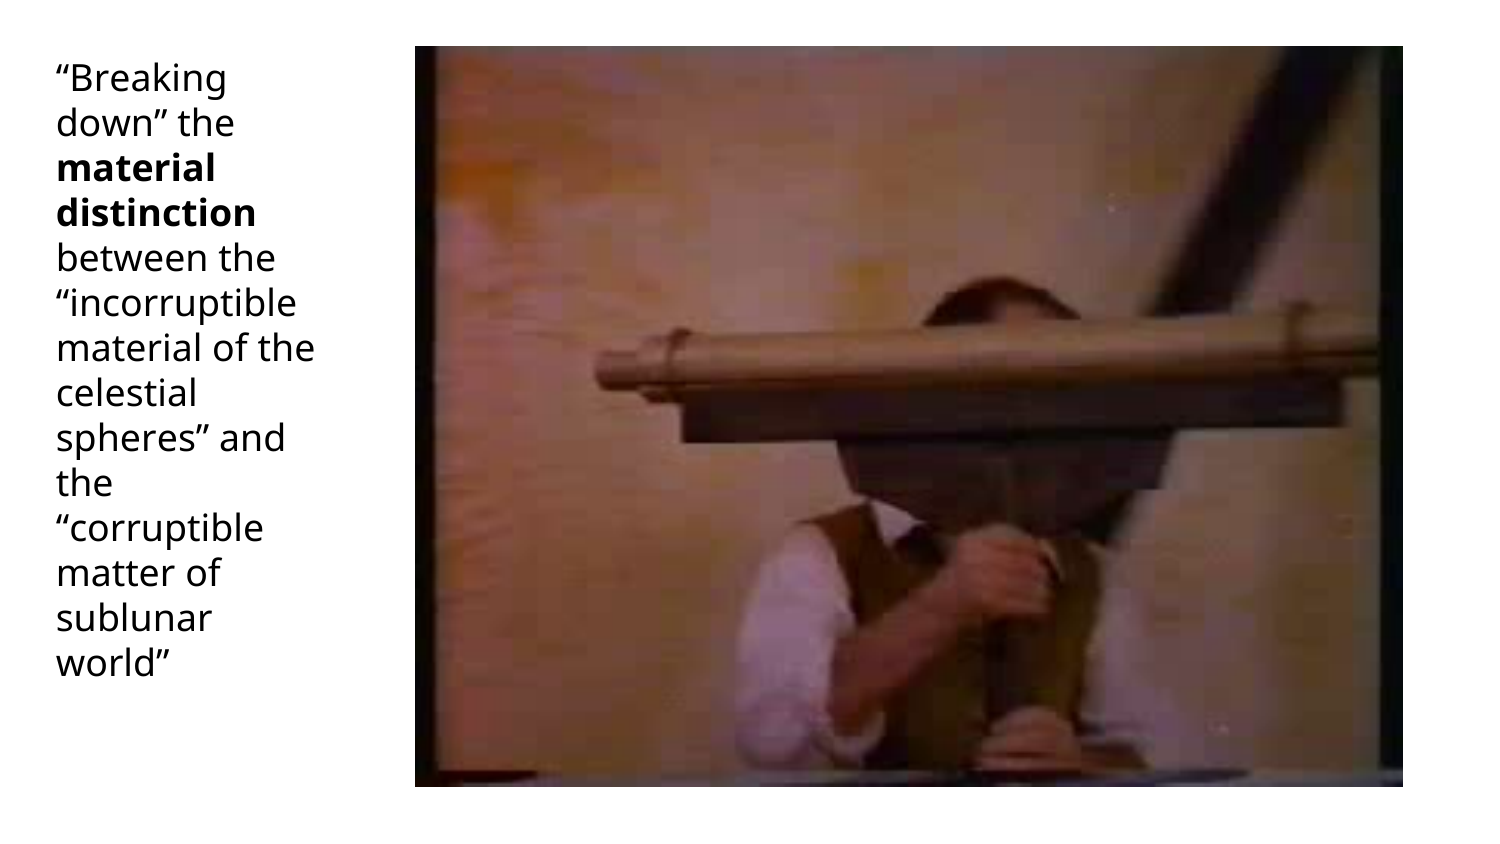

“Breaking down” the material distinction between the “incorruptible material of the celestial spheres” and the “corruptible matter of sublunar world”